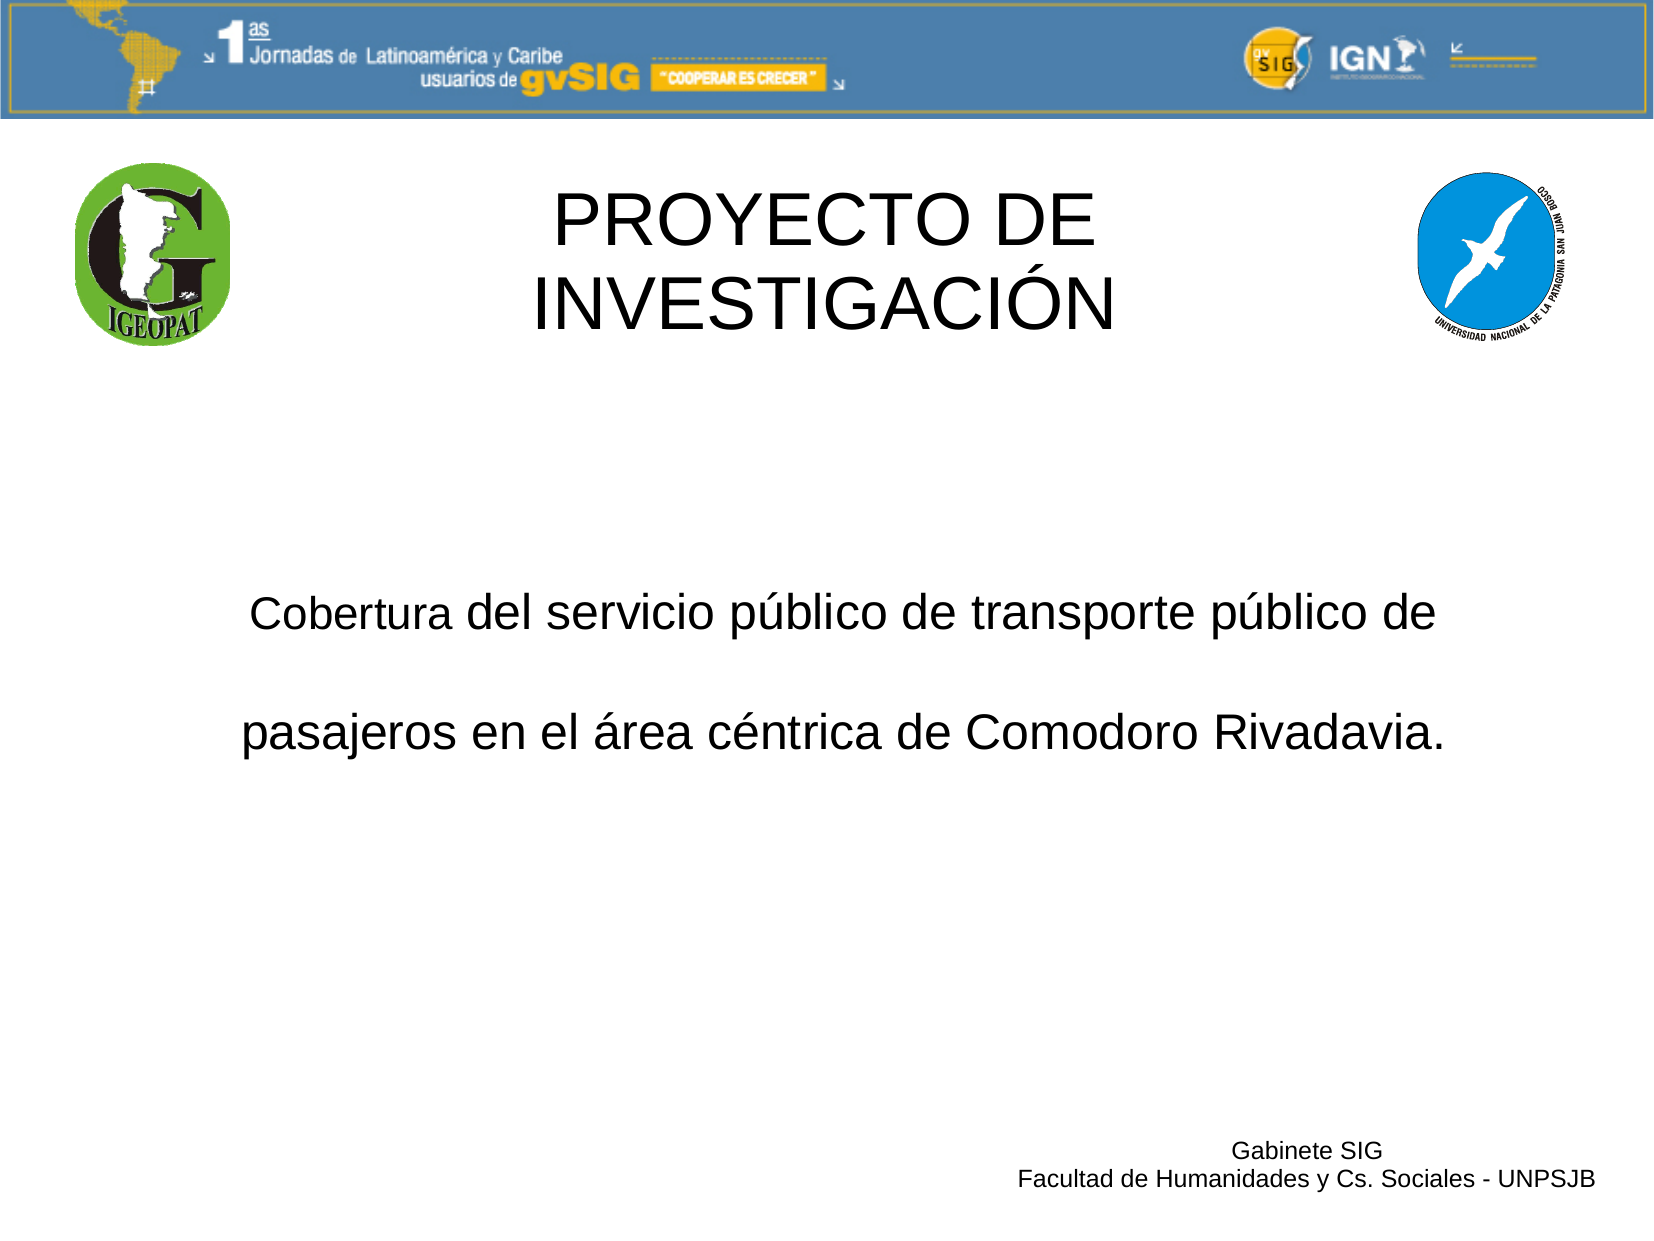

# PROYECTO DE INVESTIGACIÓN
Cobertura del servicio público de transporte público de pasajeros en el área céntrica de Comodoro Rivadavia.
Gabinete SIG
Facultad de Humanidades y Cs. Sociales - UNPSJB